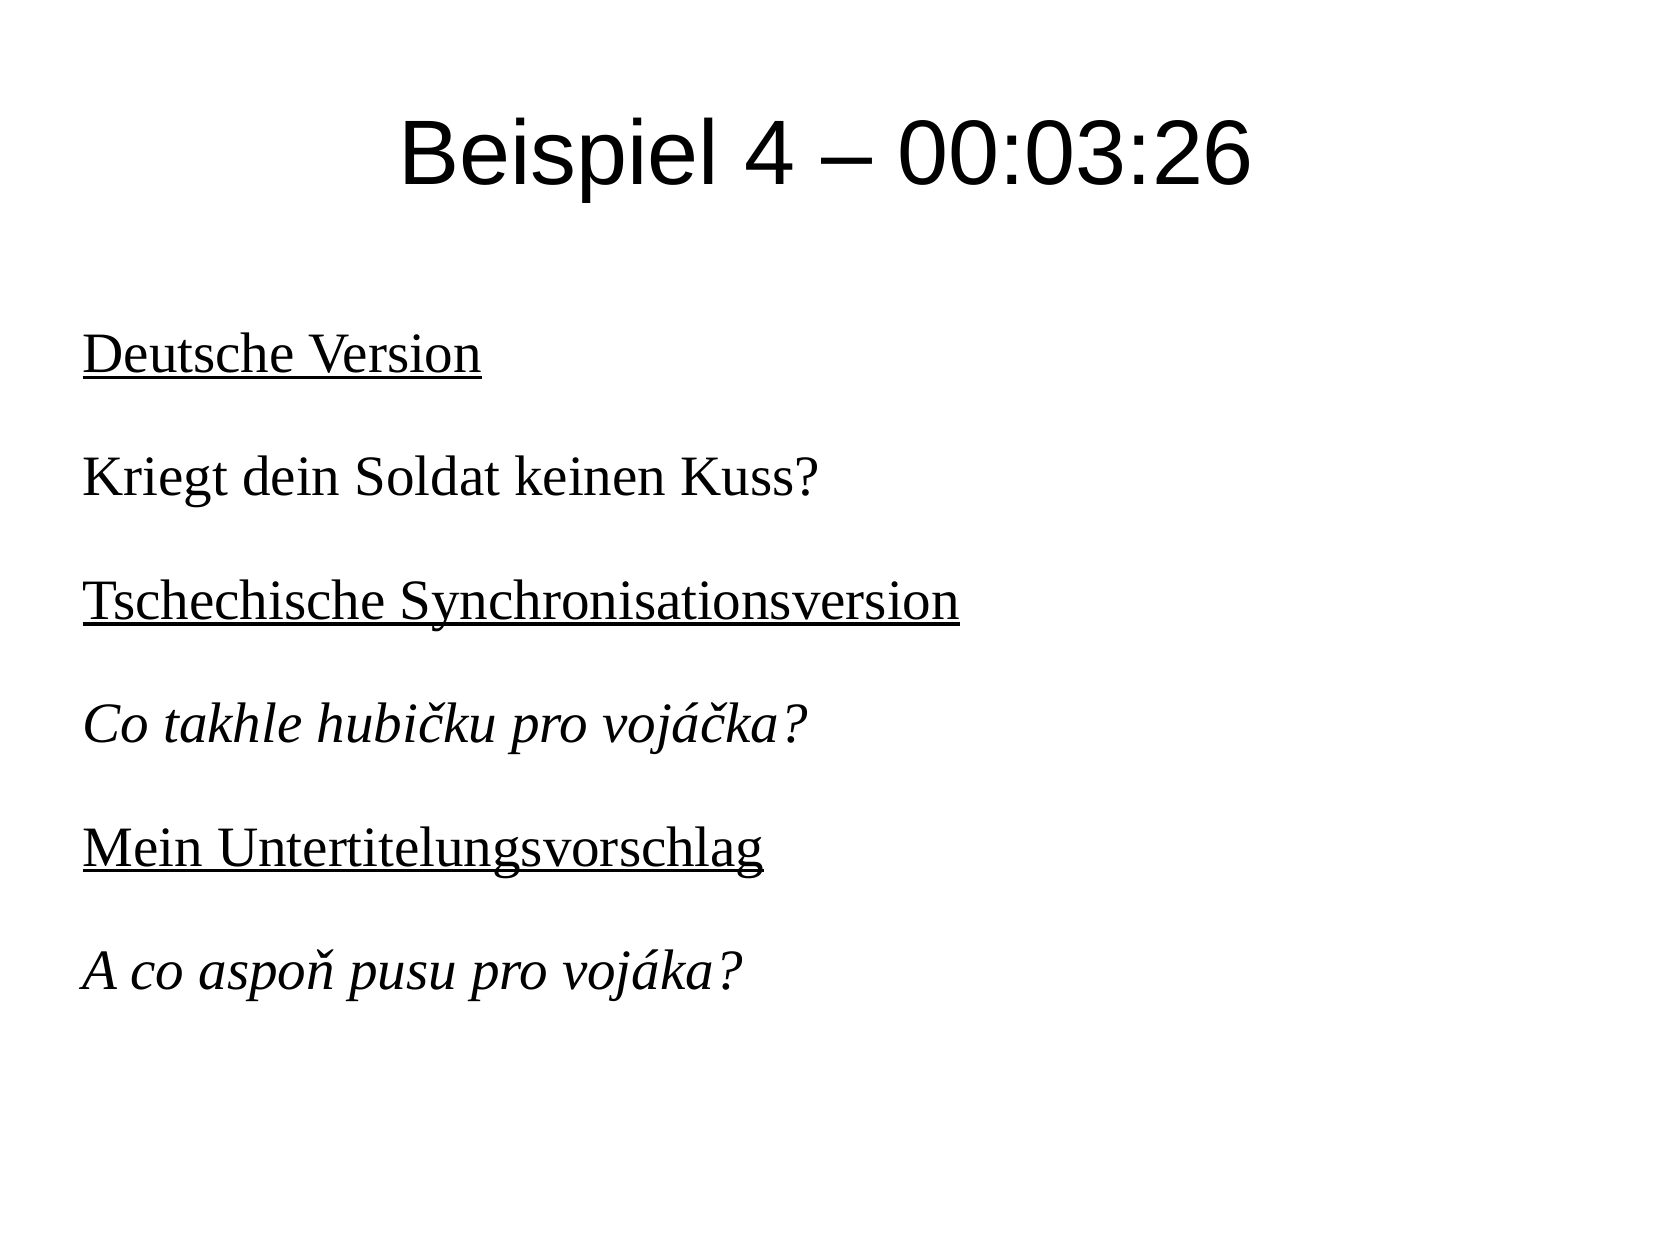

# Beispiel 4 – 00:03:26
Deutsche Version
Kriegt dein Soldat keinen Kuss?
Tschechische Synchronisationsversion
Co takhle hubičku pro vojáčka?
Mein Untertitelungsvorschlag
A co aspoň pusu pro vojáka?